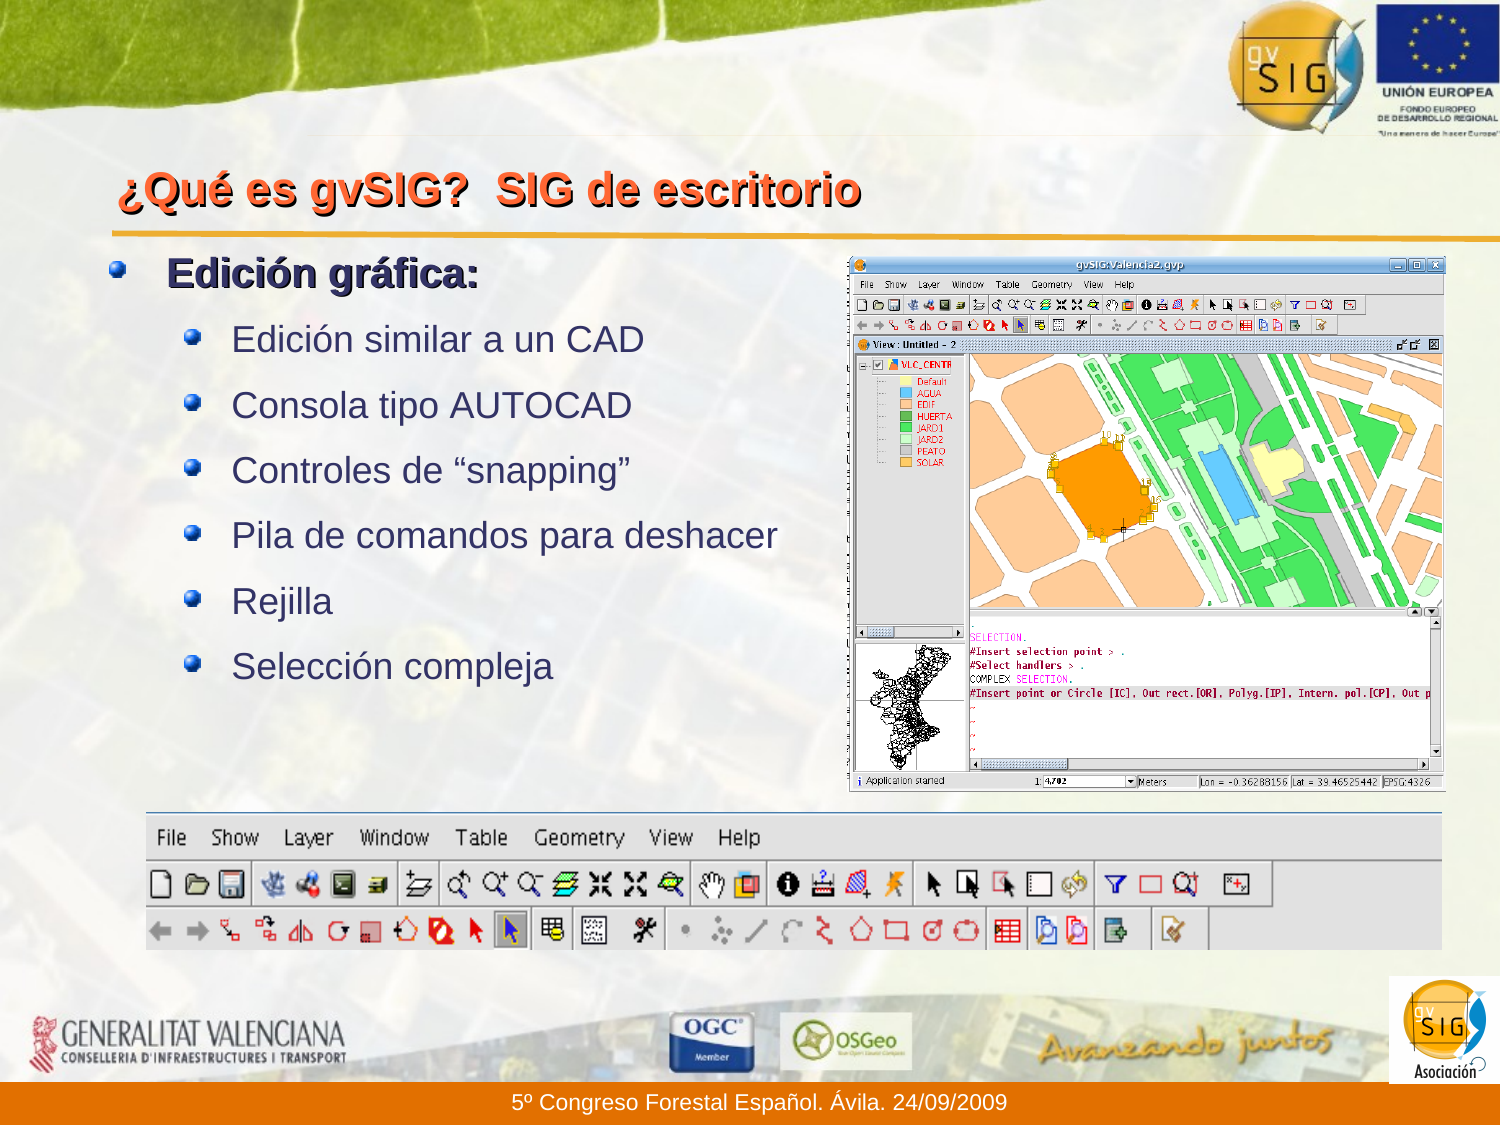

¿Qué es gvSIG? SIG de escritorio
Edición gráfica:
Edición similar a un CAD
Consola tipo AUTOCAD
Controles de “snapping”
Pila de comandos para deshacer
Rejilla
Selección compleja